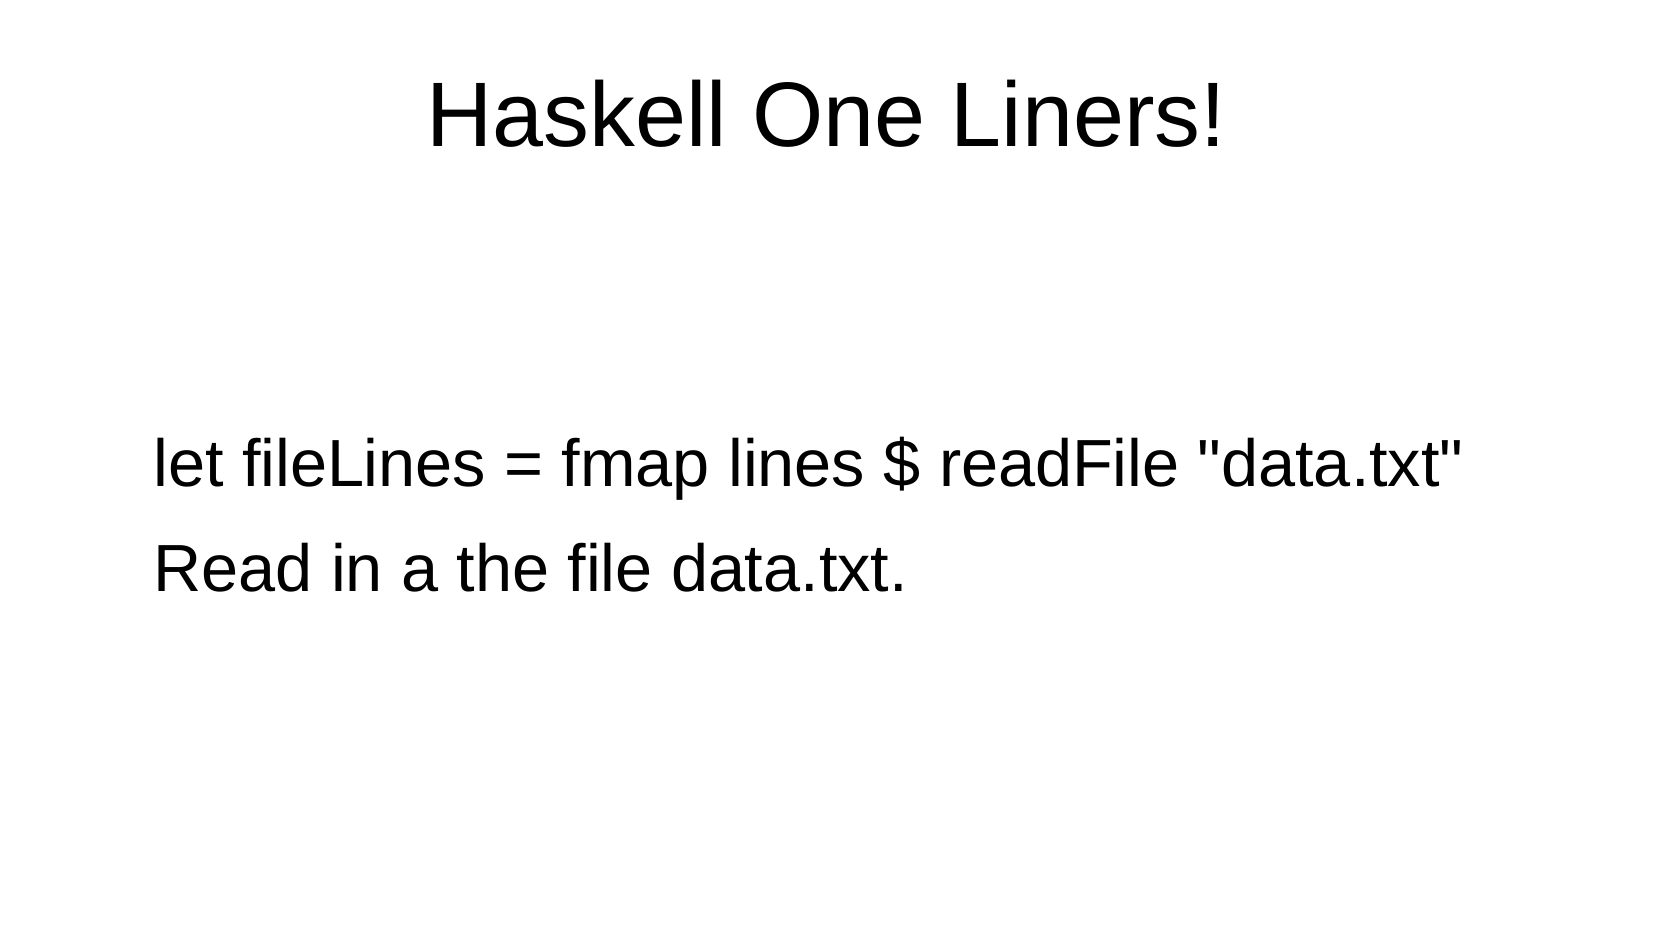

# Haskell One Liners!
let fileLines = fmap lines $ readFile "data.txt"
Read in a the file data.txt.